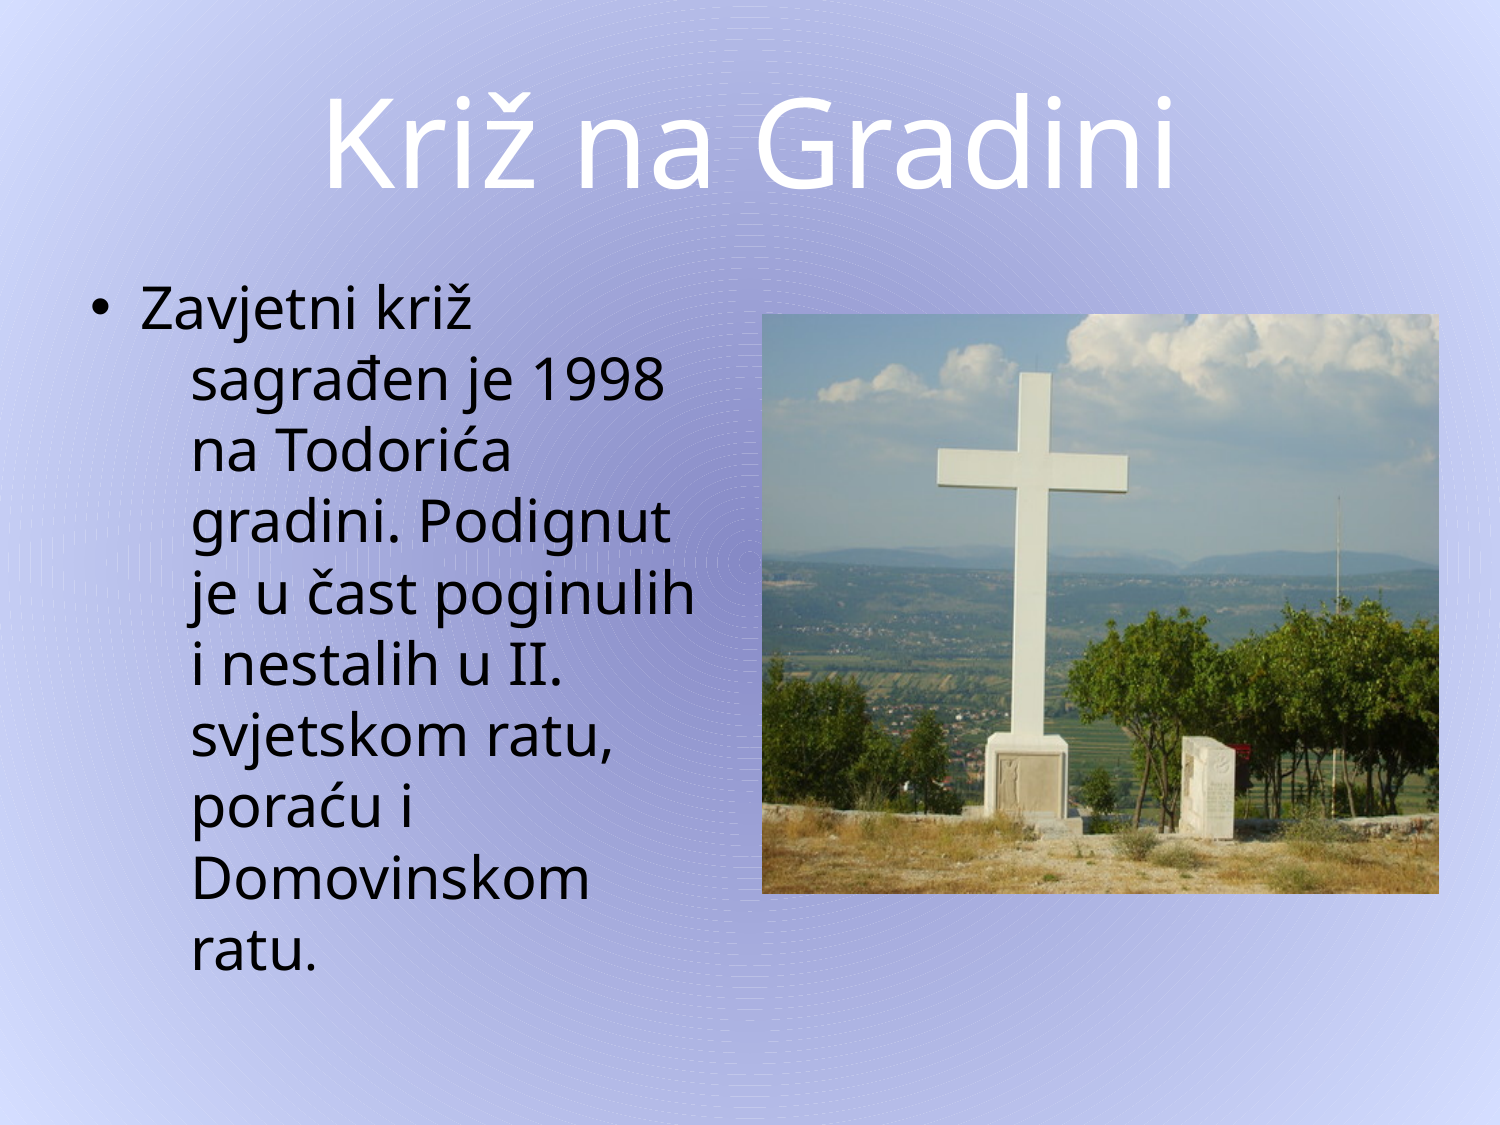

# Križ na Gradini
Zavjetni križ sagrađen je 1998 na Todorića gradini. Podignut je u čast poginulih i nestalih u II. svjetskom ratu, poraću i Domovinskom ratu.